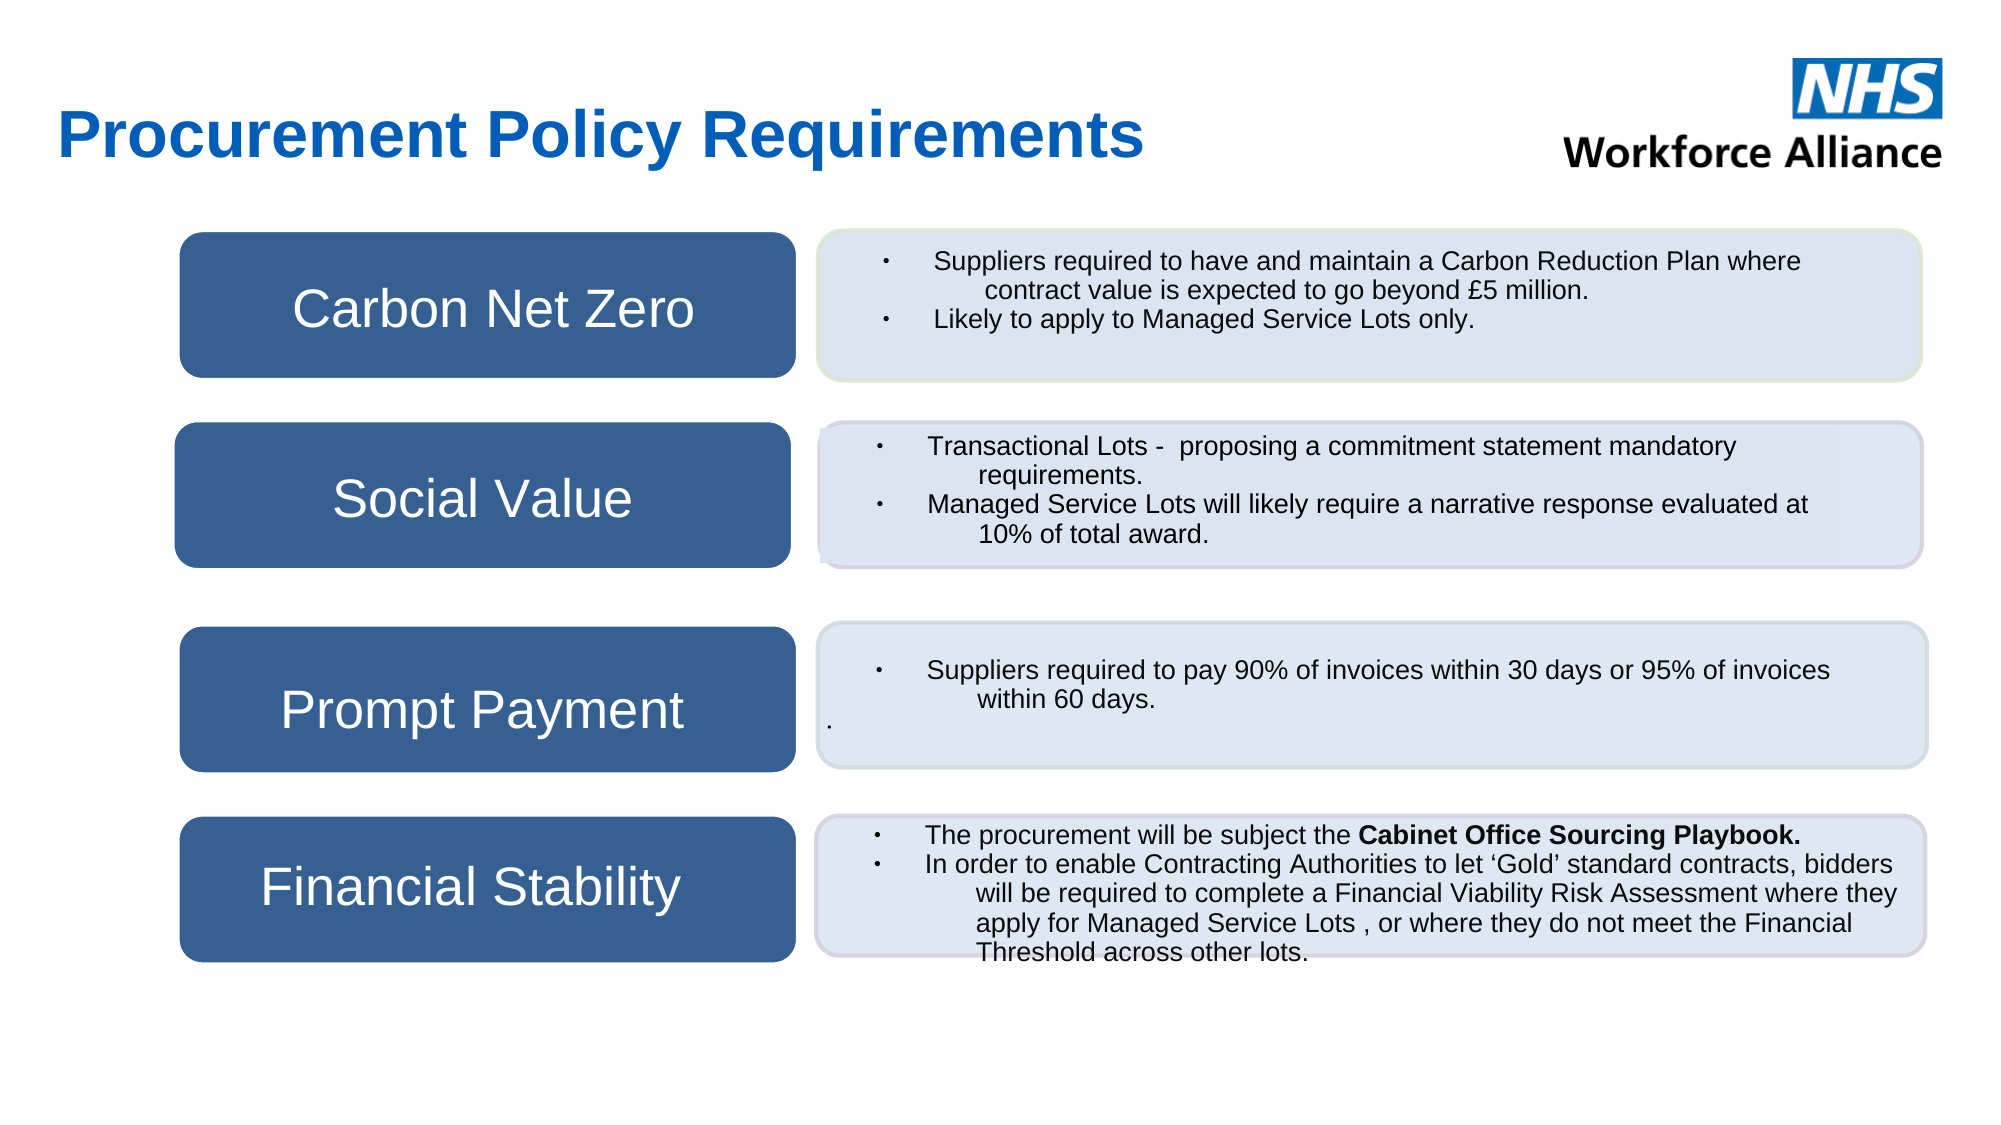

# Procurement Policy Requirements
Suppliers required to have and maintain a Carbon Reduction Plan where contract value is expected to go beyond £5 million.
Likely to apply to Managed Service Lots only.
Carbon Net Zero
Social Value
Transactional Lots -  proposing a commitment statement mandatory requirements.
Managed Service Lots will likely require a narrative response evaluated at 10% of total award.
Prompt Payment
Suppliers required to pay 90% of invoices within 30 days or 95% of invoices within 60 days.
The procurement will be subject the Cabinet Office Sourcing Playbook.
In order to enable Contracting Authorities to let ‘Gold’ standard contracts, bidders will be required to complete a Financial Viability Risk Assessment where they apply for Managed Service Lots , or where they do not meet the Financial Threshold across other lots.
Financial Stability